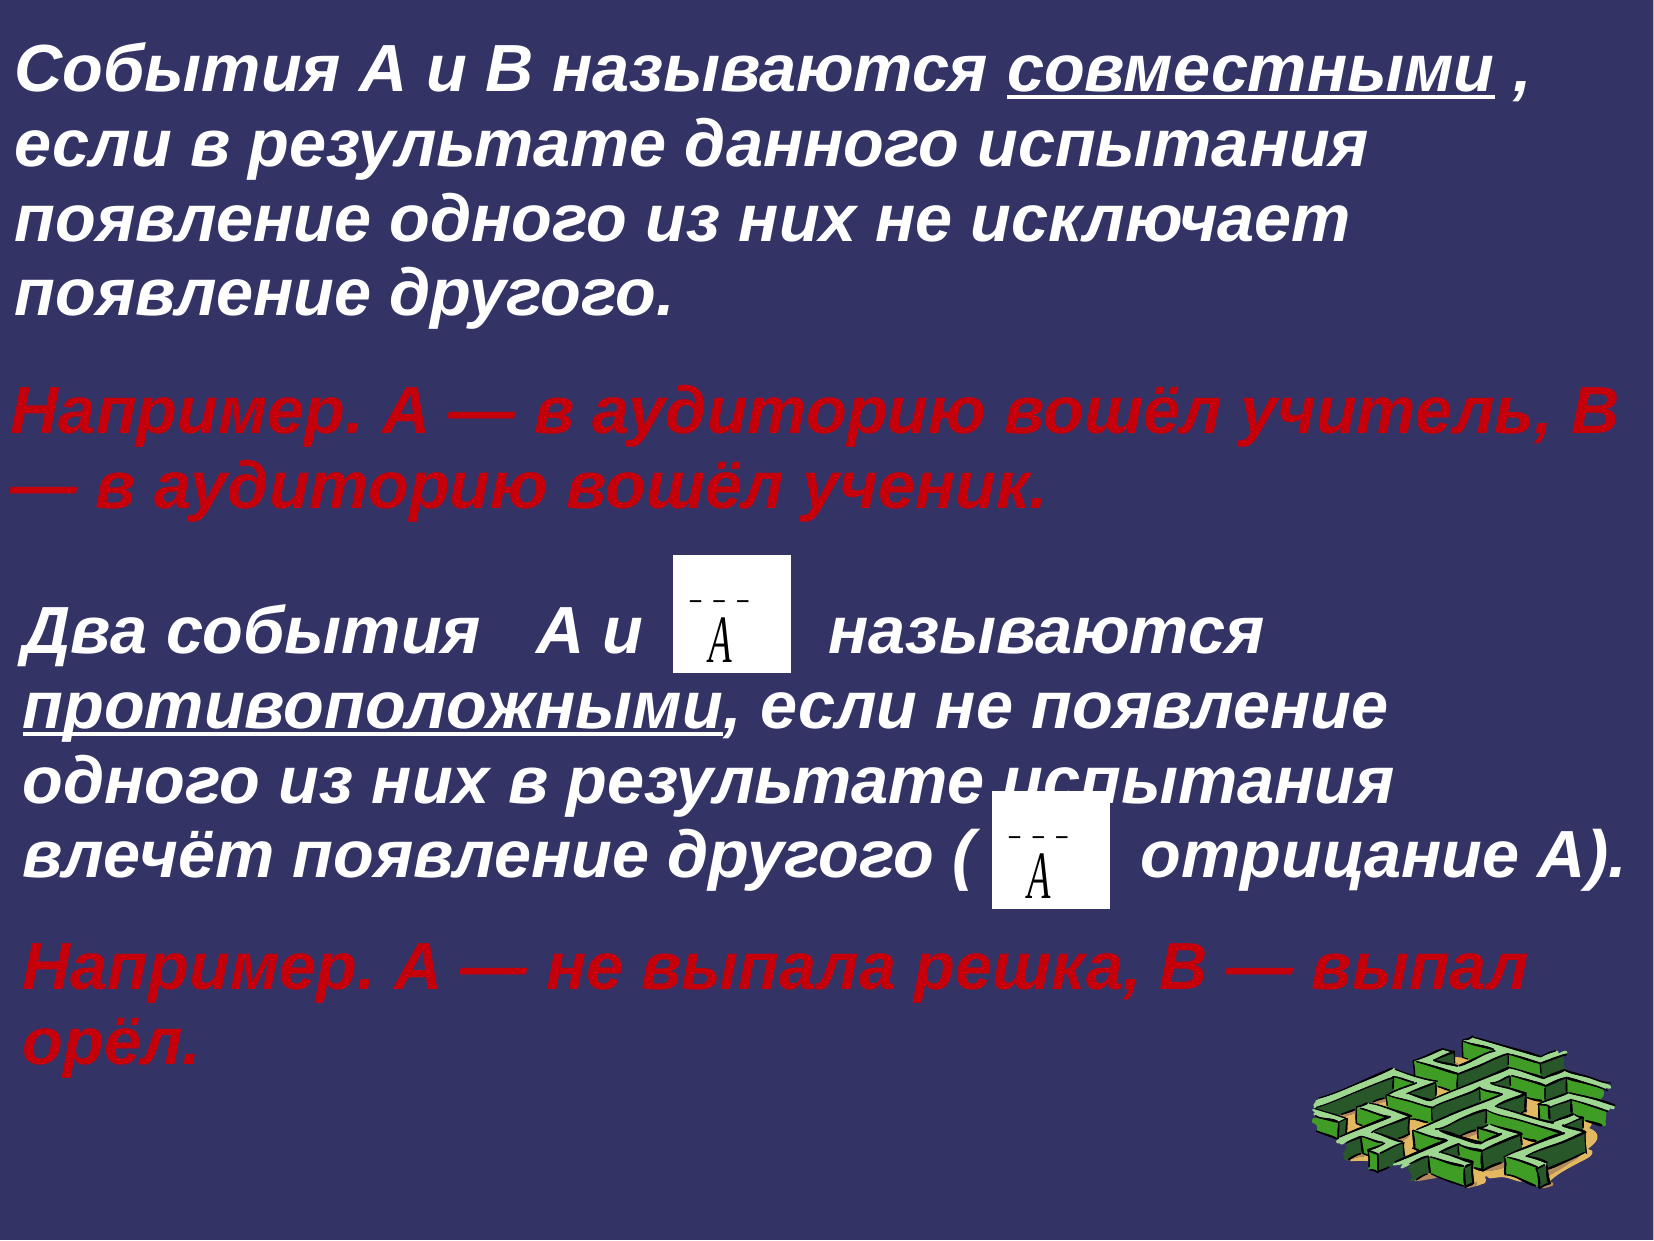

События А и В называются совместными , если в результате данного испытания появление одного из них не исключает появление другого.
Например. А — в аудиторию вошёл учитель, В — в аудиторию вошёл ученик.
Два события А и называются противоположными, если не появление одного из них в результате испытания влечёт появление другого ( отрицание А).
Например. А — не выпала решка, В — выпал орёл.